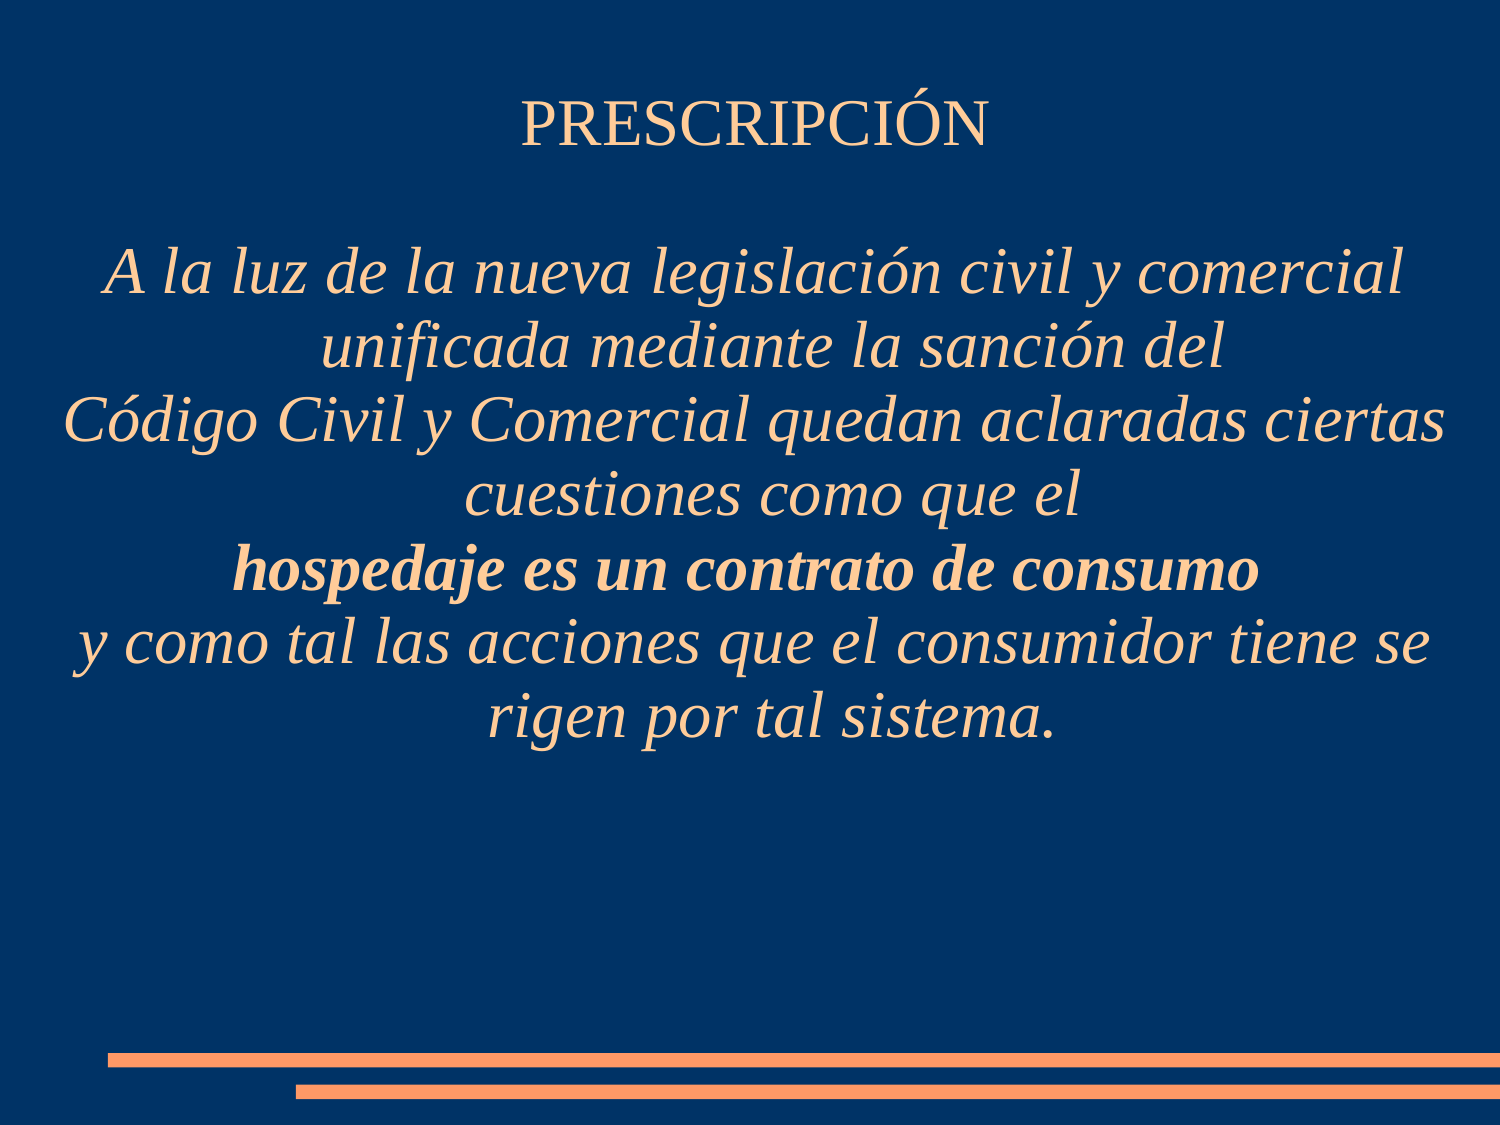

# PRESCRIPCIÓN
A la luz de la nueva legislación civil y comercial unificada mediante la sanción del
Código Civil y Comercial quedan aclaradas ciertas cuestiones como que el
hospedaje es un contrato de consumo
y como tal las acciones que el consumidor tiene se rigen por tal sistema.